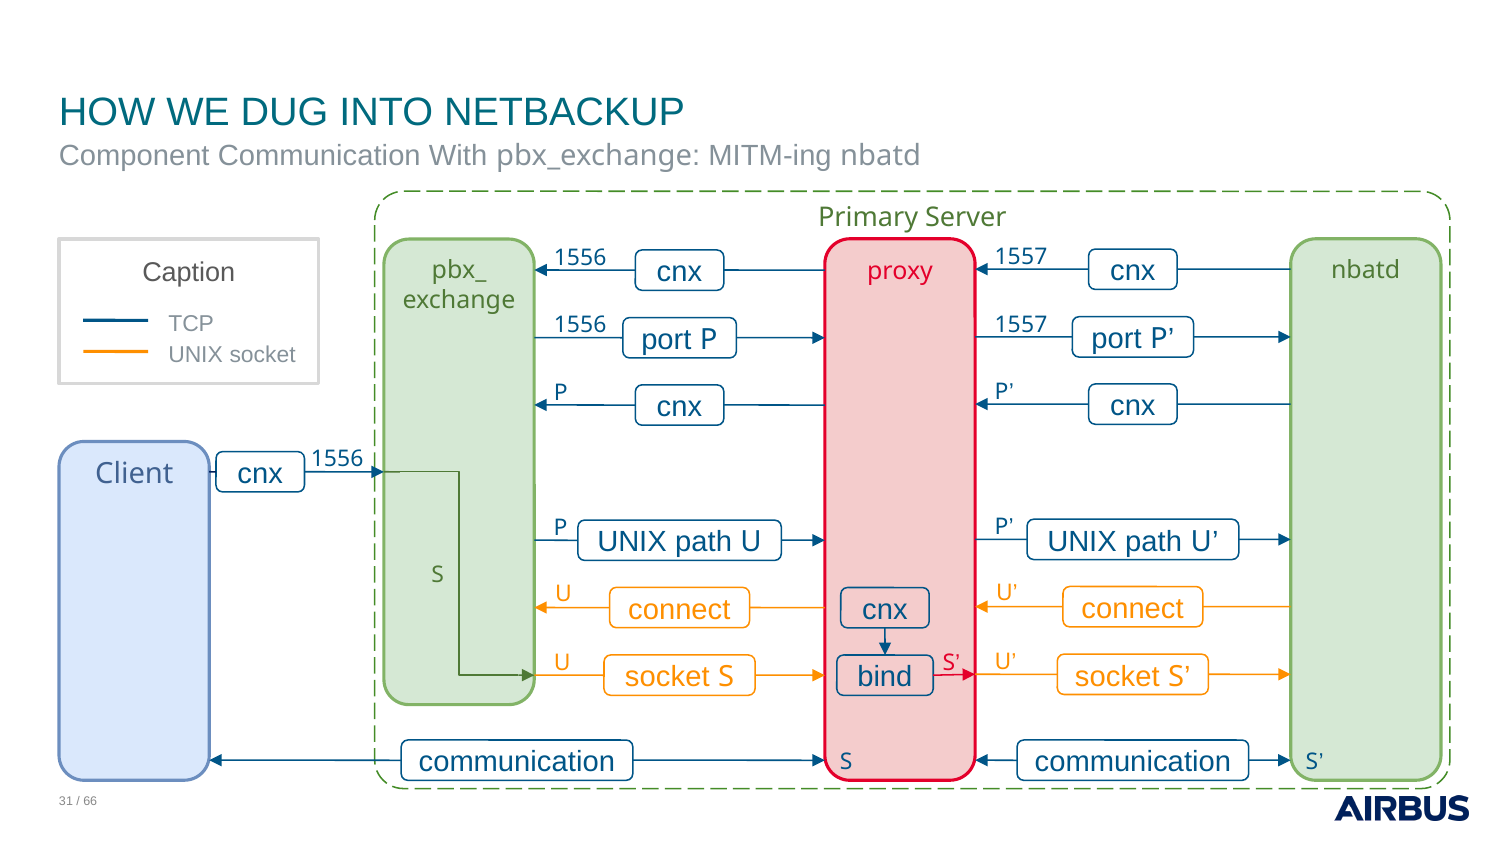

# HOW WE DUG INTO NETBACKUP Component Communication With pbx_exchange: MITM-ing nbatd
Primary Server
proxy
nbatd
Caption
TCP
UNIX socket
1557
cnx
pbx_
exchange
1556
cnx
1557
port P’
1556
port P
P’
cnx
P
cnx
Client
1556
cnx
S
P’
UNIX path U’
P
UNIX path U
U’
connect
U
connect
cnx
S’
bind
U’
socket S’
U
socket S
communication
S
communication
S’